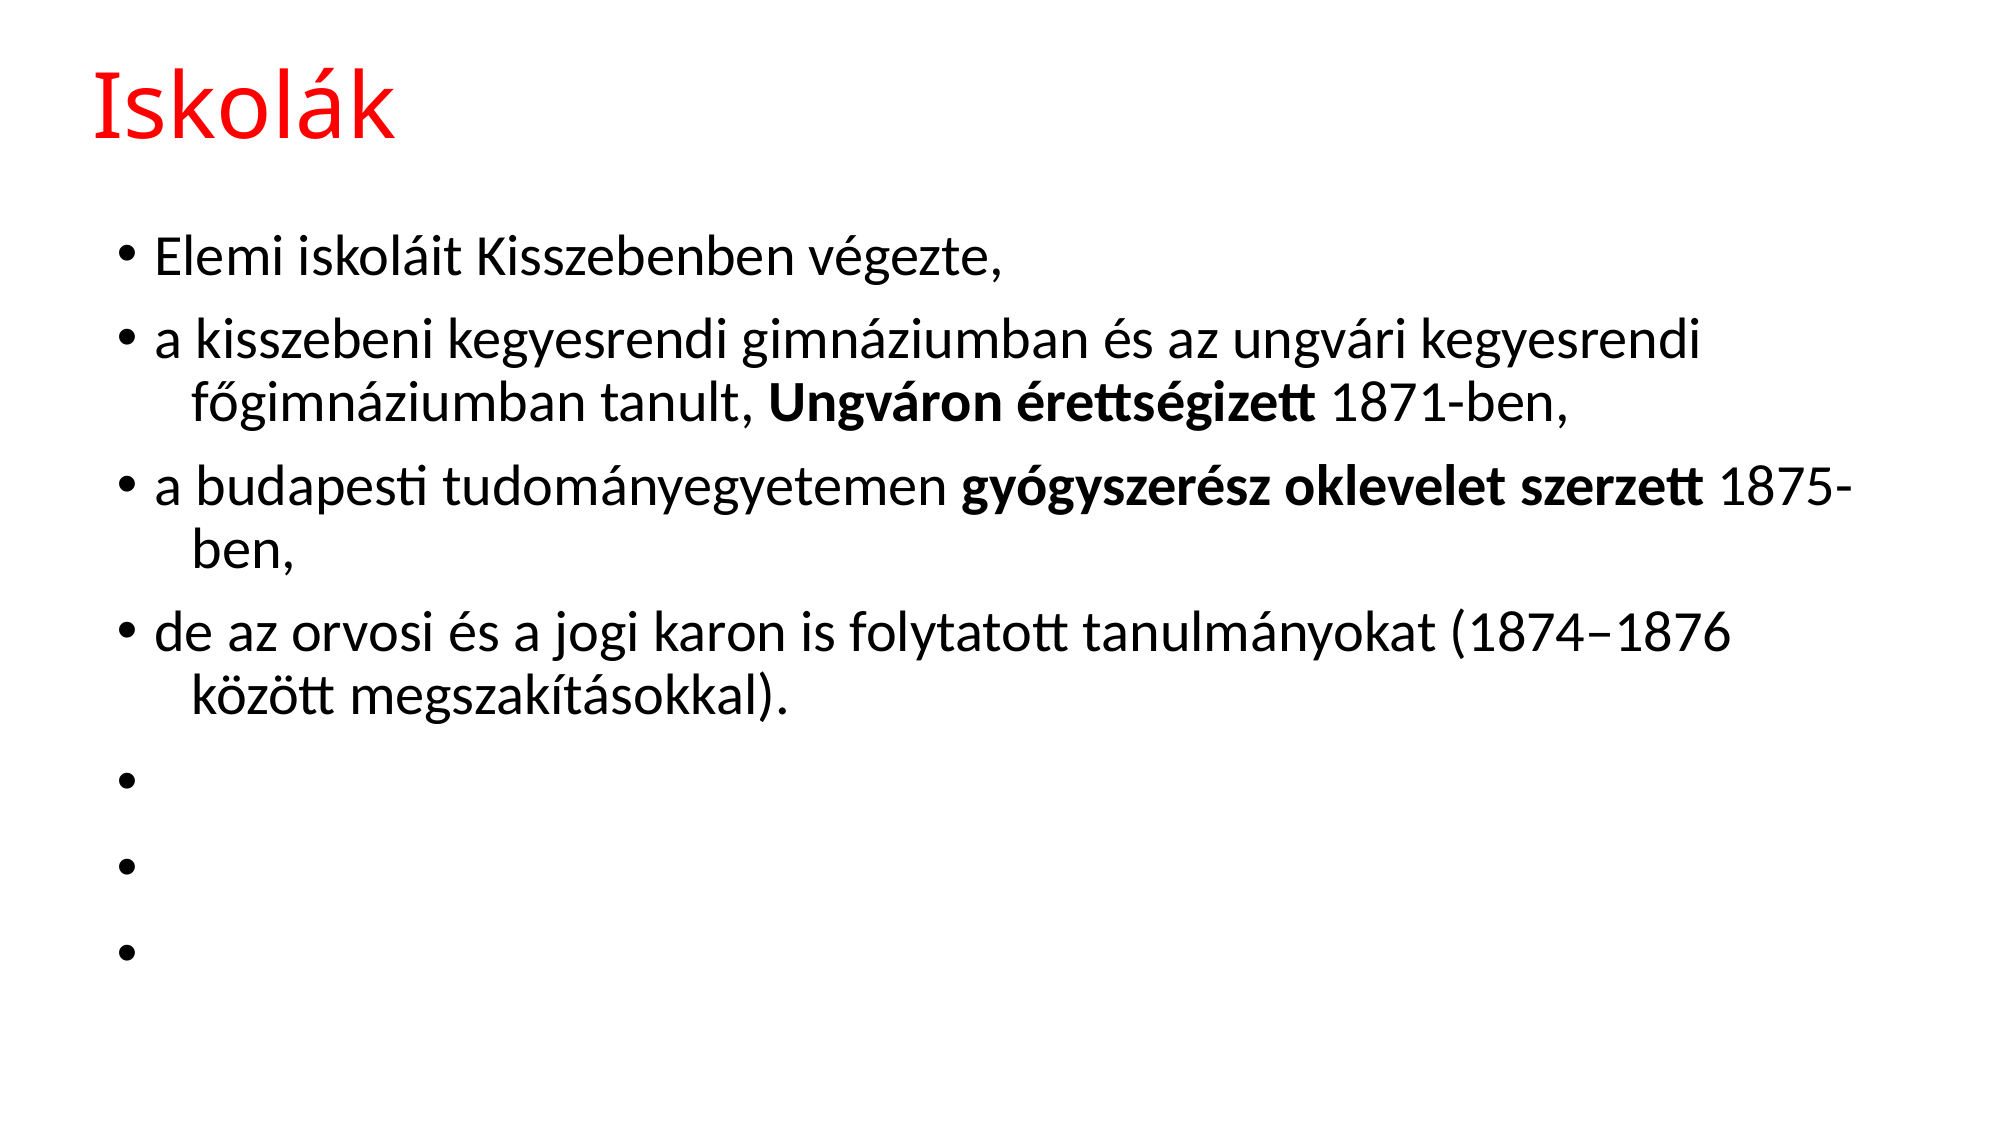

# Iskolák
Elemi iskoláit Kisszebenben végezte,
a kisszebeni kegyesrendi gimnáziumban és az ungvári kegyesrendi főgimnáziumban tanult, Ungváron érettségizett 1871-ben,
a budapesti tudományegyetemen gyógyszerész oklevelet szerzett 1875-ben,
de az orvosi és a jogi karon is folytatott tanulmányokat (1874–1876 között megszakításokkal).